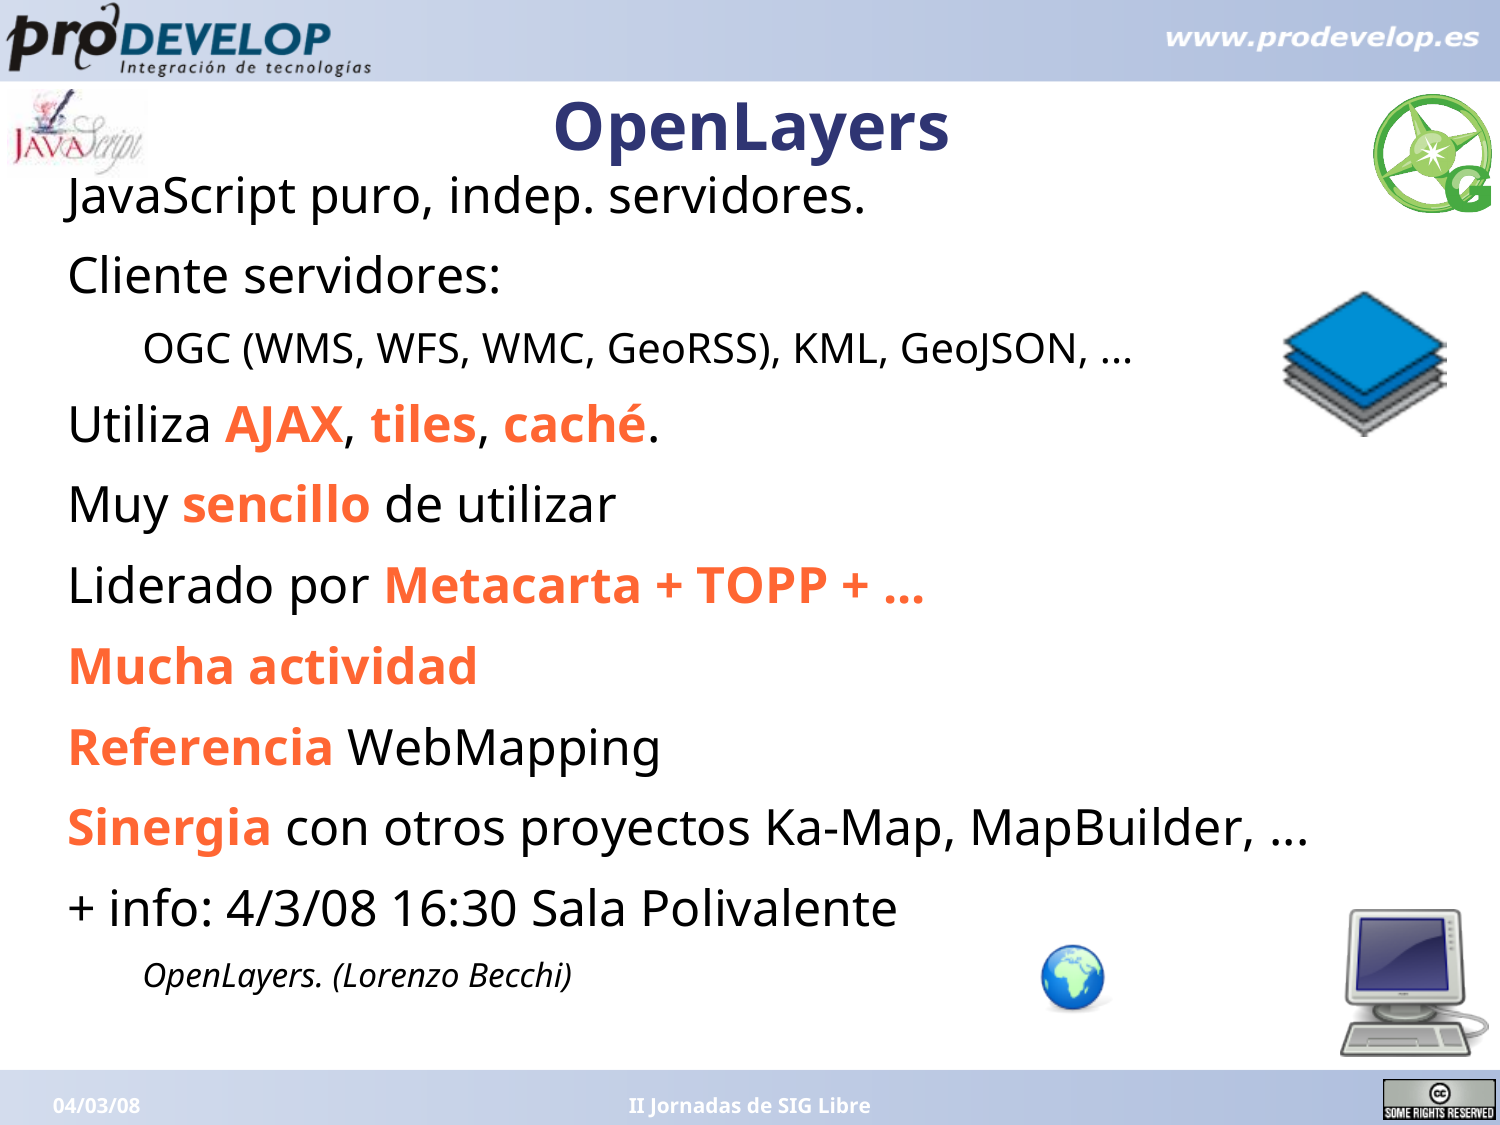

# OpenLayers
JavaScript puro, indep. servidores.
Cliente servidores:
OGC (WMS, WFS, WMC, GeoRSS), KML, GeoJSON, ...
Utiliza AJAX, tiles, caché.
Muy sencillo de utilizar
Liderado por Metacarta + TOPP + ...
Mucha actividad
Referencia WebMapping
Sinergia con otros proyectos Ka-Map, MapBuilder, ...
+ info: 4/3/08 16:30 Sala Polivalente
OpenLayers. (Lorenzo Becchi)
25/10/2006
35
Plan Difusión Interna gvSIG v. 2.0